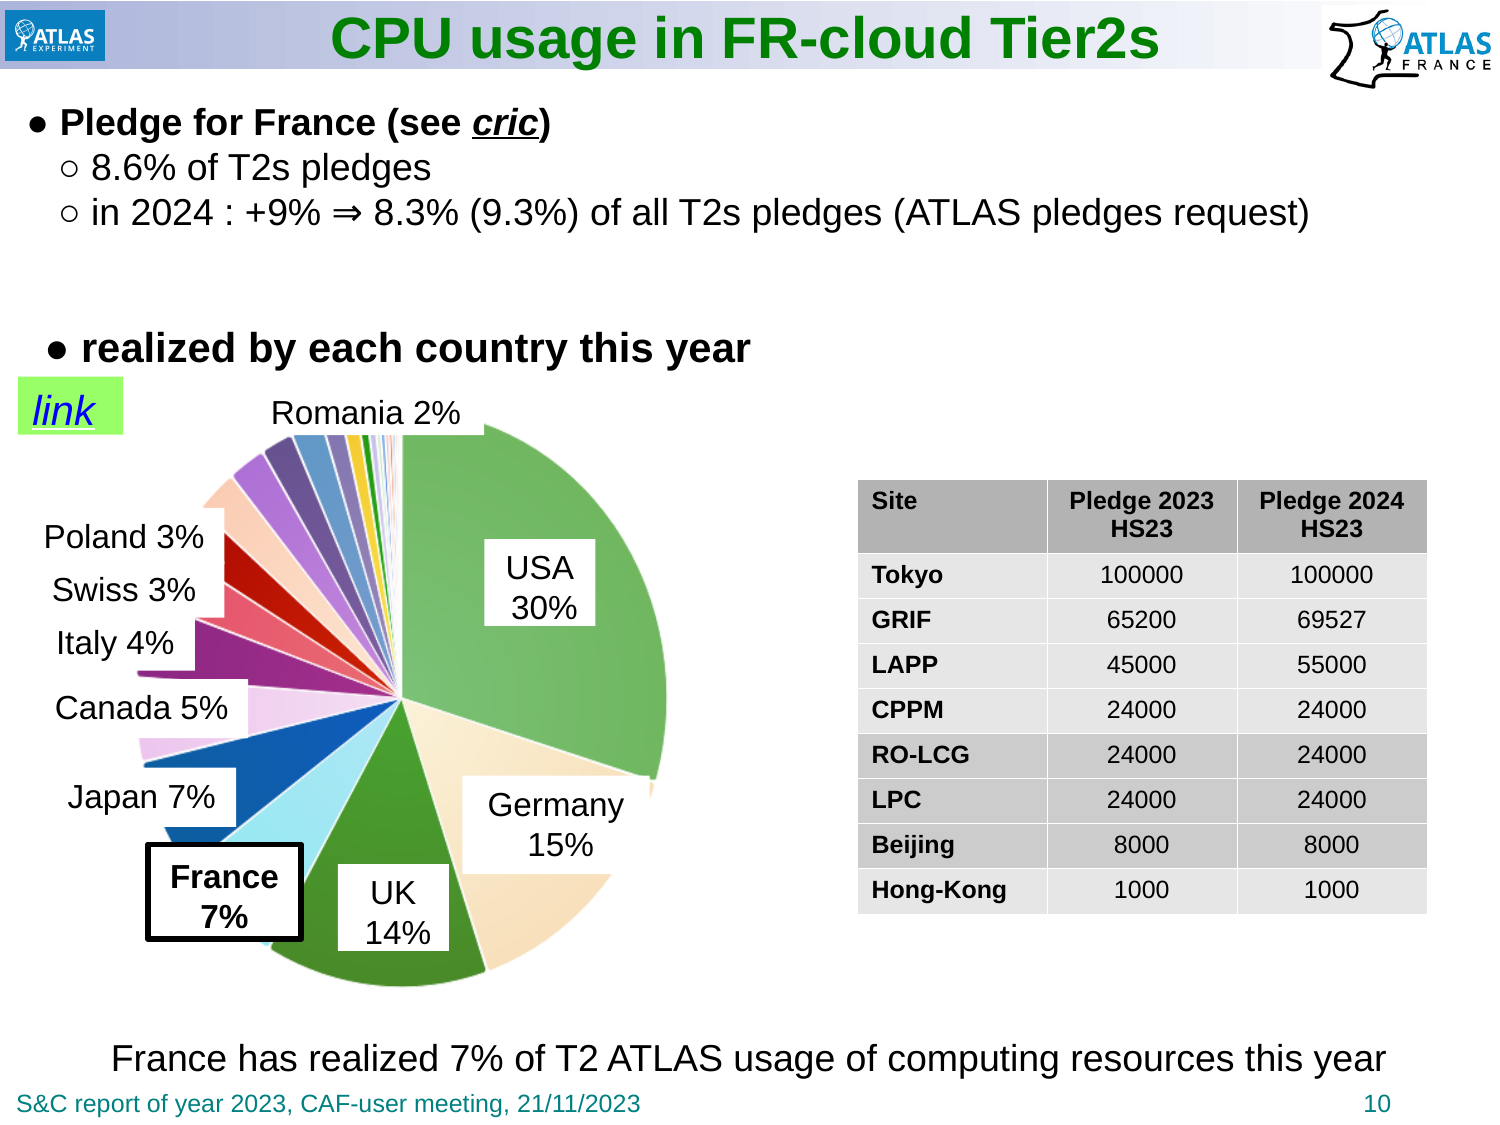

CPU usage in FR-cloud Tier2s
● Pledge for France (see cric)
 ○ 8.6% of T2s pledges
 ○ in 2024 : +9% ⇒ 8.3% (9.3%) of all T2s pledges (ATLAS pledges request)
● realized by each country this year
link
Romania 2%
| Site | Pledge 2023 HS23 | Pledge 2024 HS23 |
| --- | --- | --- |
| Tokyo | 100000 | 100000 |
| GRIF | 65200 | 69527 |
| LAPP | 45000 | 55000 |
| CPPM | 24000 | 24000 |
| RO-LCG | 24000 | 24000 |
| LPC | 24000 | 24000 |
| Beijing | 8000 | 8000 |
| Hong-Kong | 1000 | 1000 |
Poland 3%
USA
 30%
Swiss 3%
Italy 4%
Canada 5%
Japan 7%
Germany
 15%
France
7%
UK
 14%
France has realized 7% of T2 ATLAS usage of computing resources this year